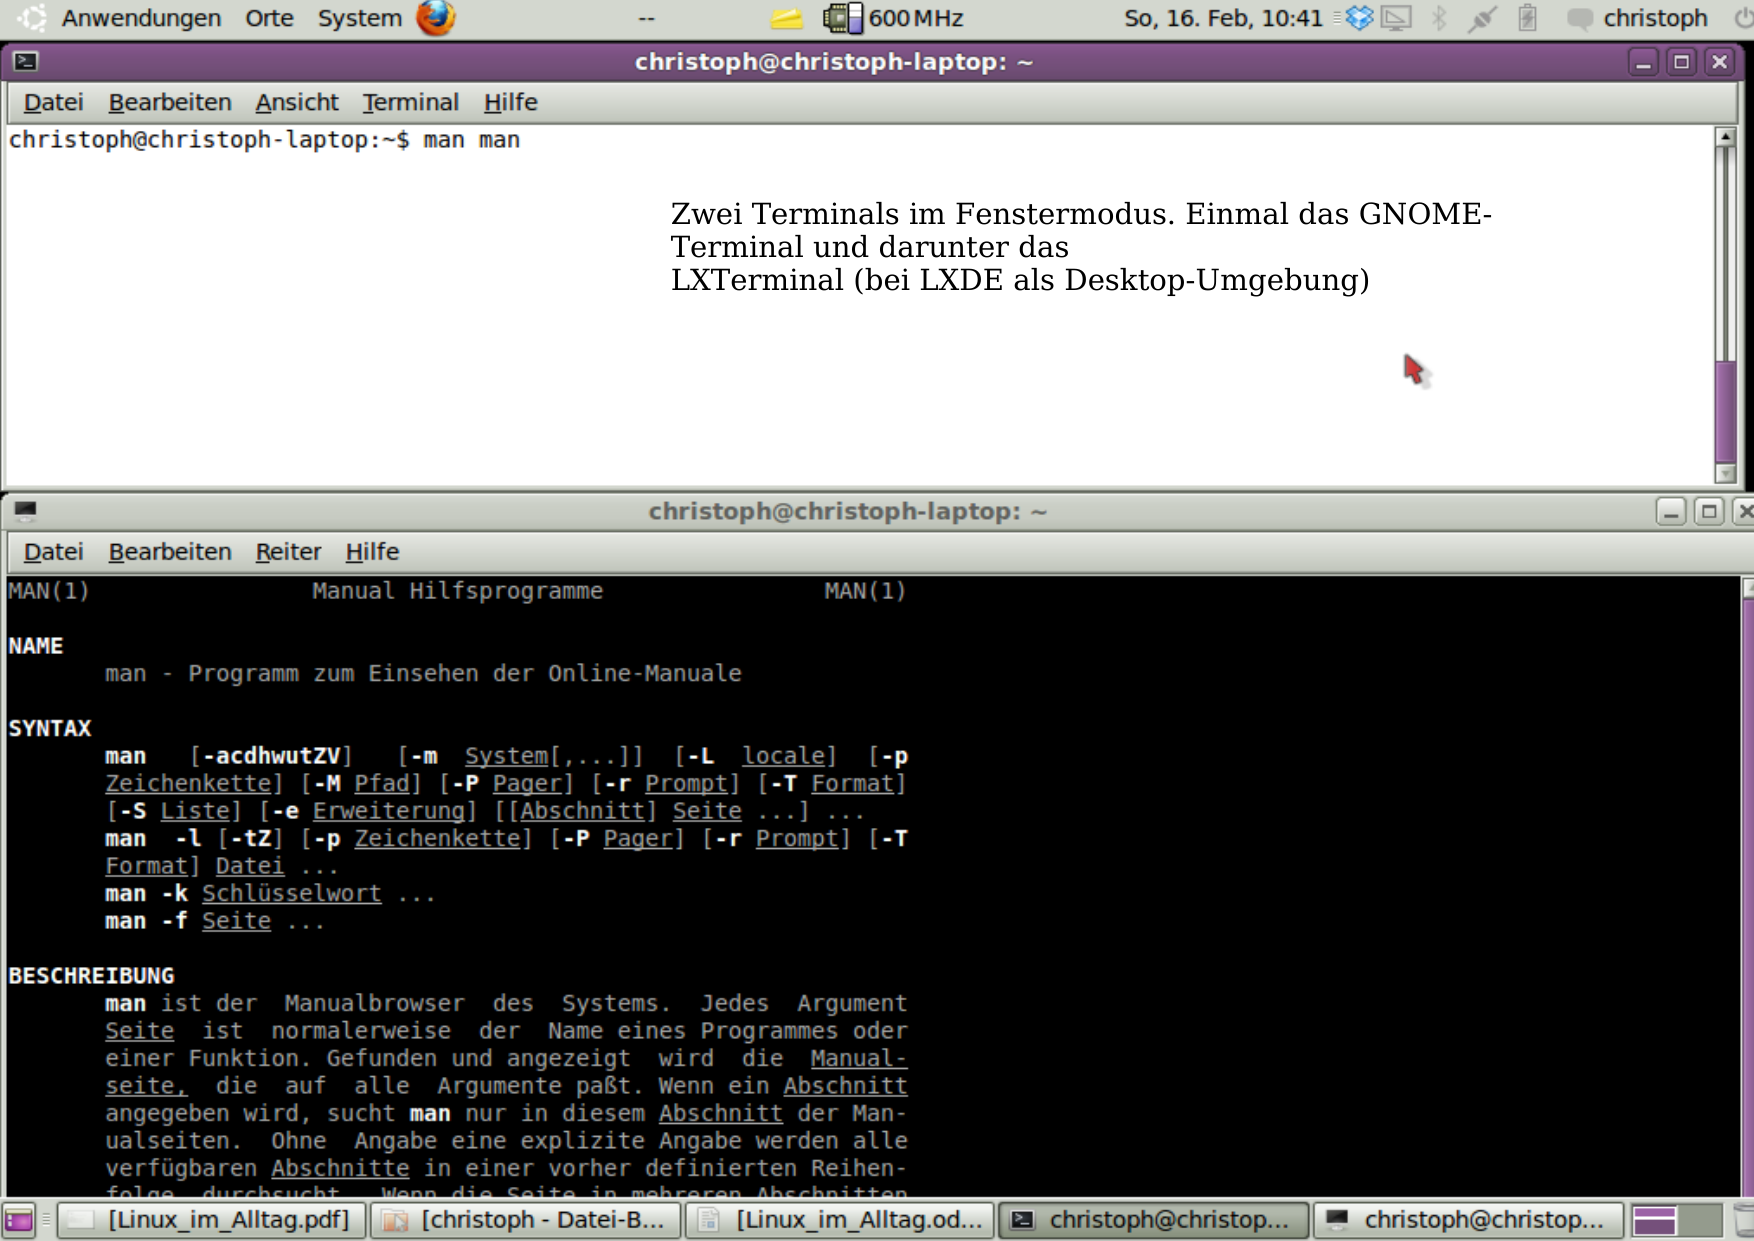

Zwei Terminals im Fenstermodus. Einmal das GNOME-Terminal und darunter das
LXTerminal (bei LXDE als Desktop-Umgebung)